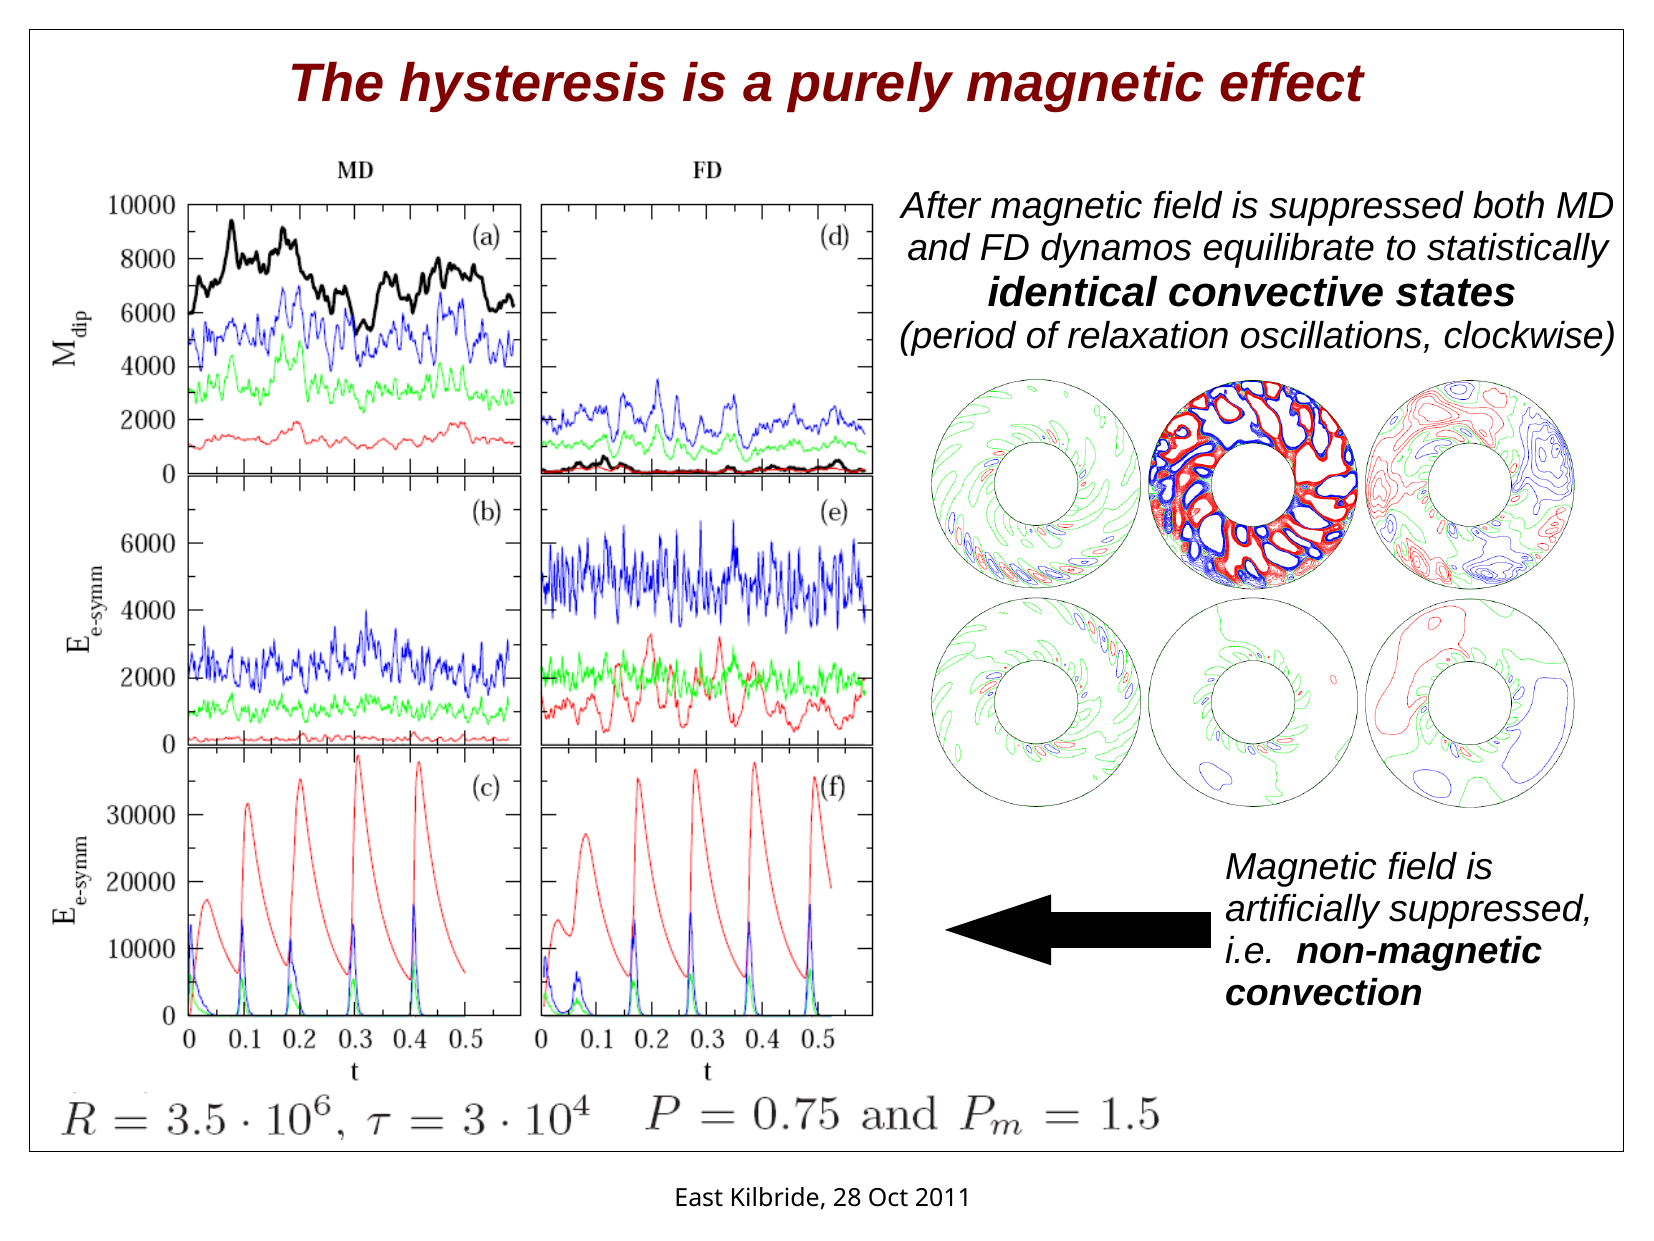

The hysteresis is a purely magnetic effect
After magnetic field is suppressed both MD and FD dynamos equilibrate to statistically identical convective states
(period of relaxation oscillations, clockwise)
Magnetic field is artificially suppressed, i.e. non-magnetic convection
East Kilbride, 28 Oct 2011